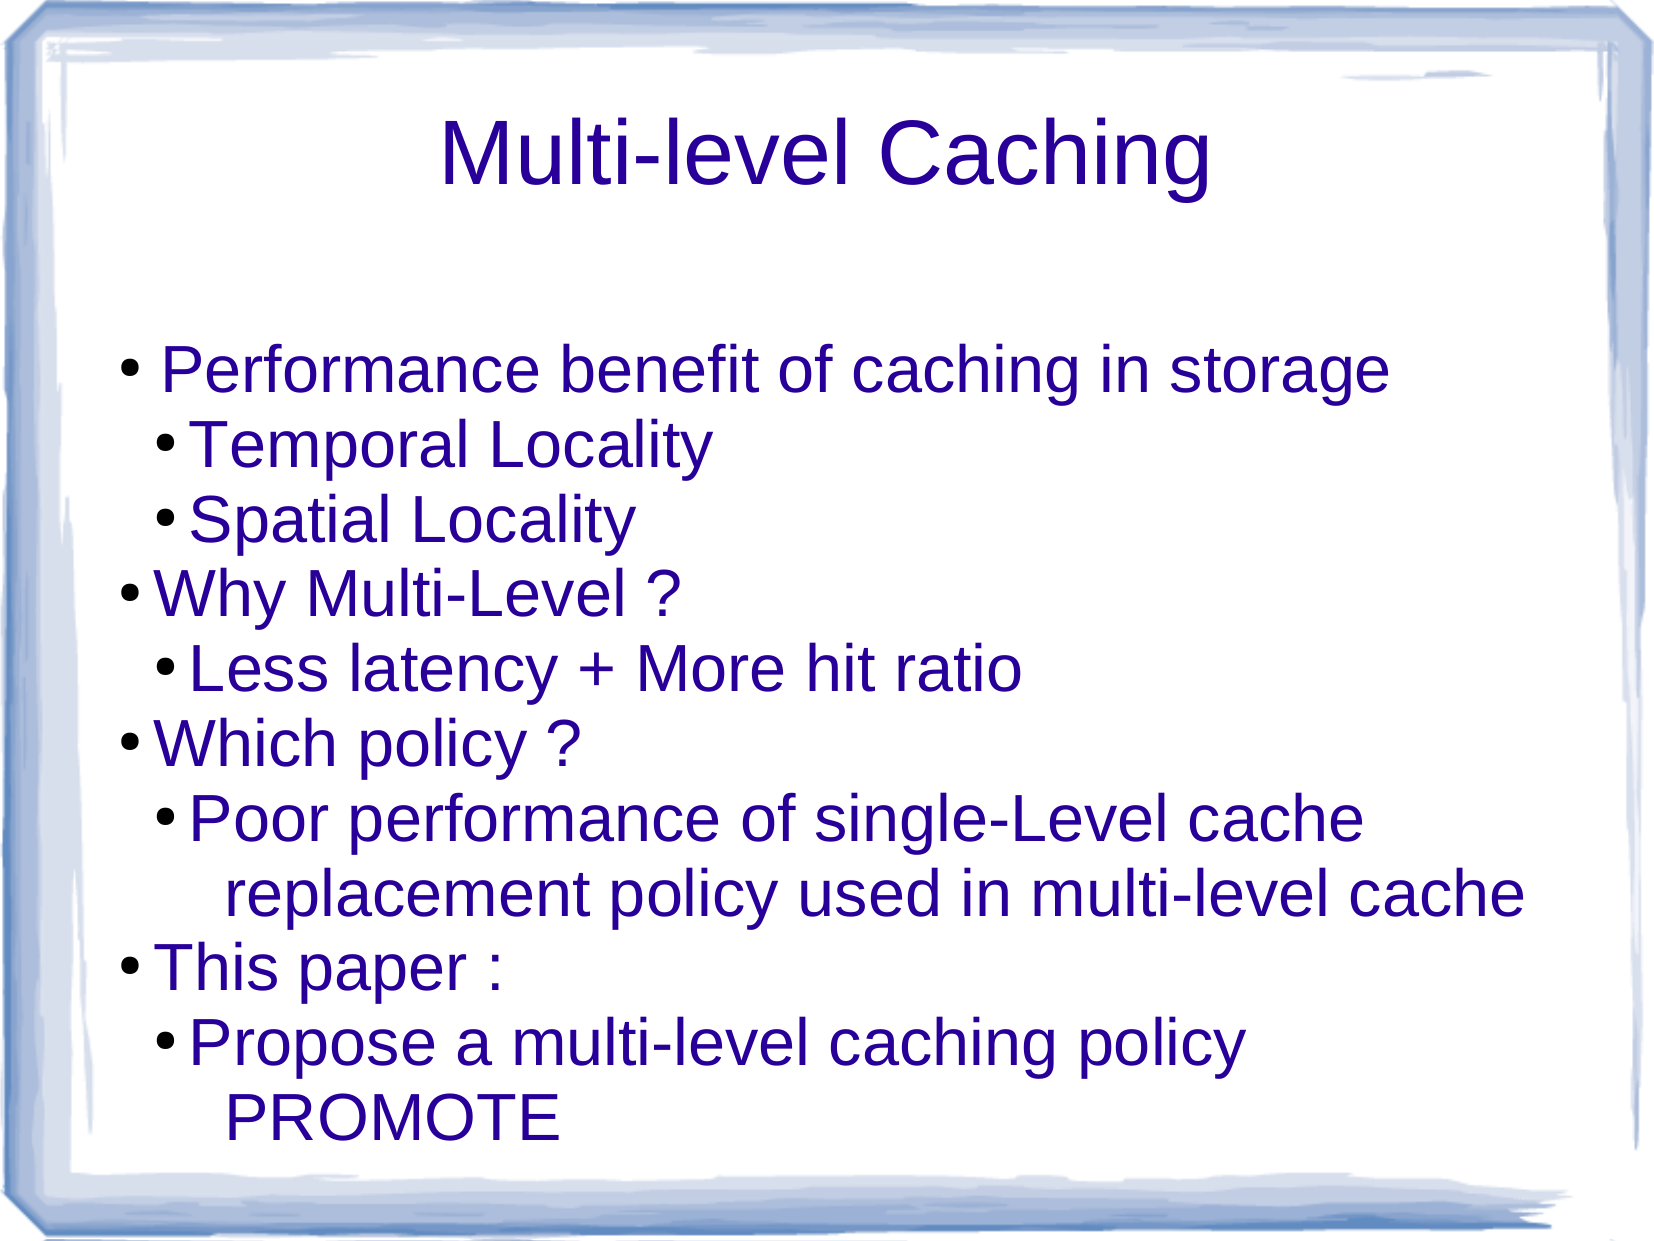

# Multi-level Caching
 Performance benefit of caching in storage
Temporal Locality
Spatial Locality
Why Multi-Level ?
Less latency + More hit ratio
Which policy ?
Poor performance of single-Level cache replacement policy used in multi-level cache
This paper :
Propose a multi-level caching policy PROMOTE